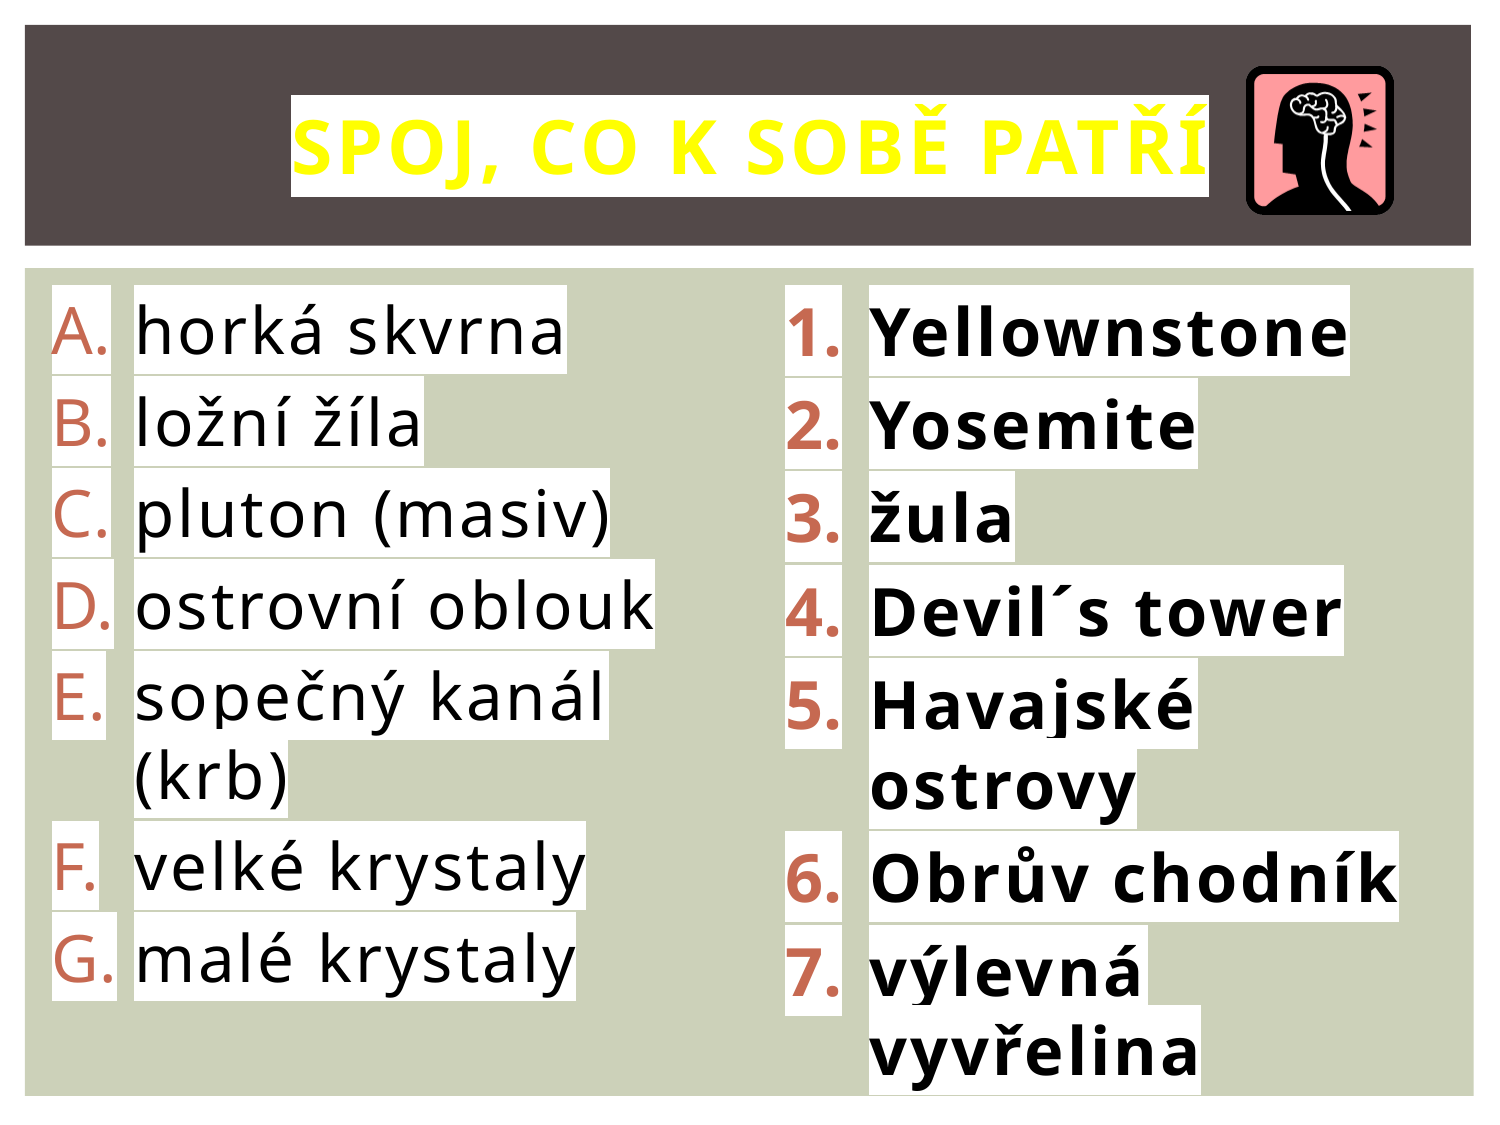

Spoj, co k sobě patří
# horká skvrna
ložní žíla
pluton (masiv)
ostrovní oblouk
sopečný kanál (krb)
velké krystaly
malé krystaly
Yellownstone
Yosemite
žula
Devil´s tower
Havajské ostrovy
Obrův chodník
výlevná vyvřelina